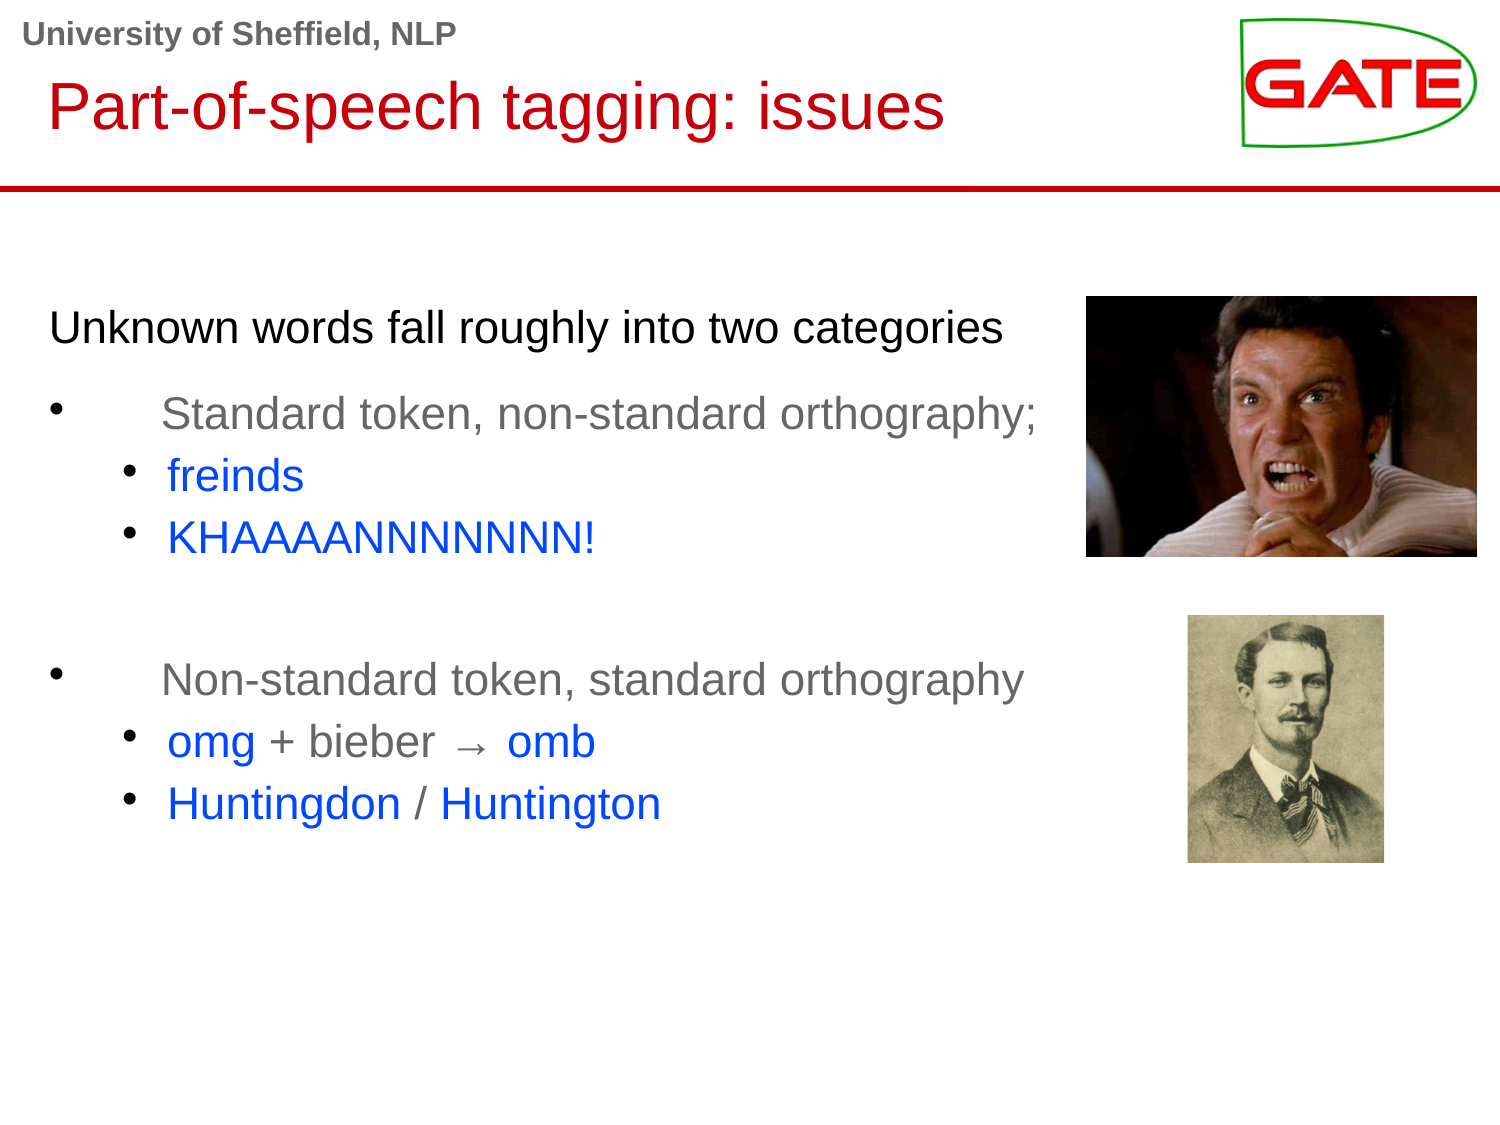

Part-of-speech tagging: issues
Unknown words fall roughly into two categories
Standard token, non-standard orthography;
freinds
KHAAAANNNNNNN!
Non-standard token, standard orthography
omg + bieber → omb
Huntingdon / Huntington